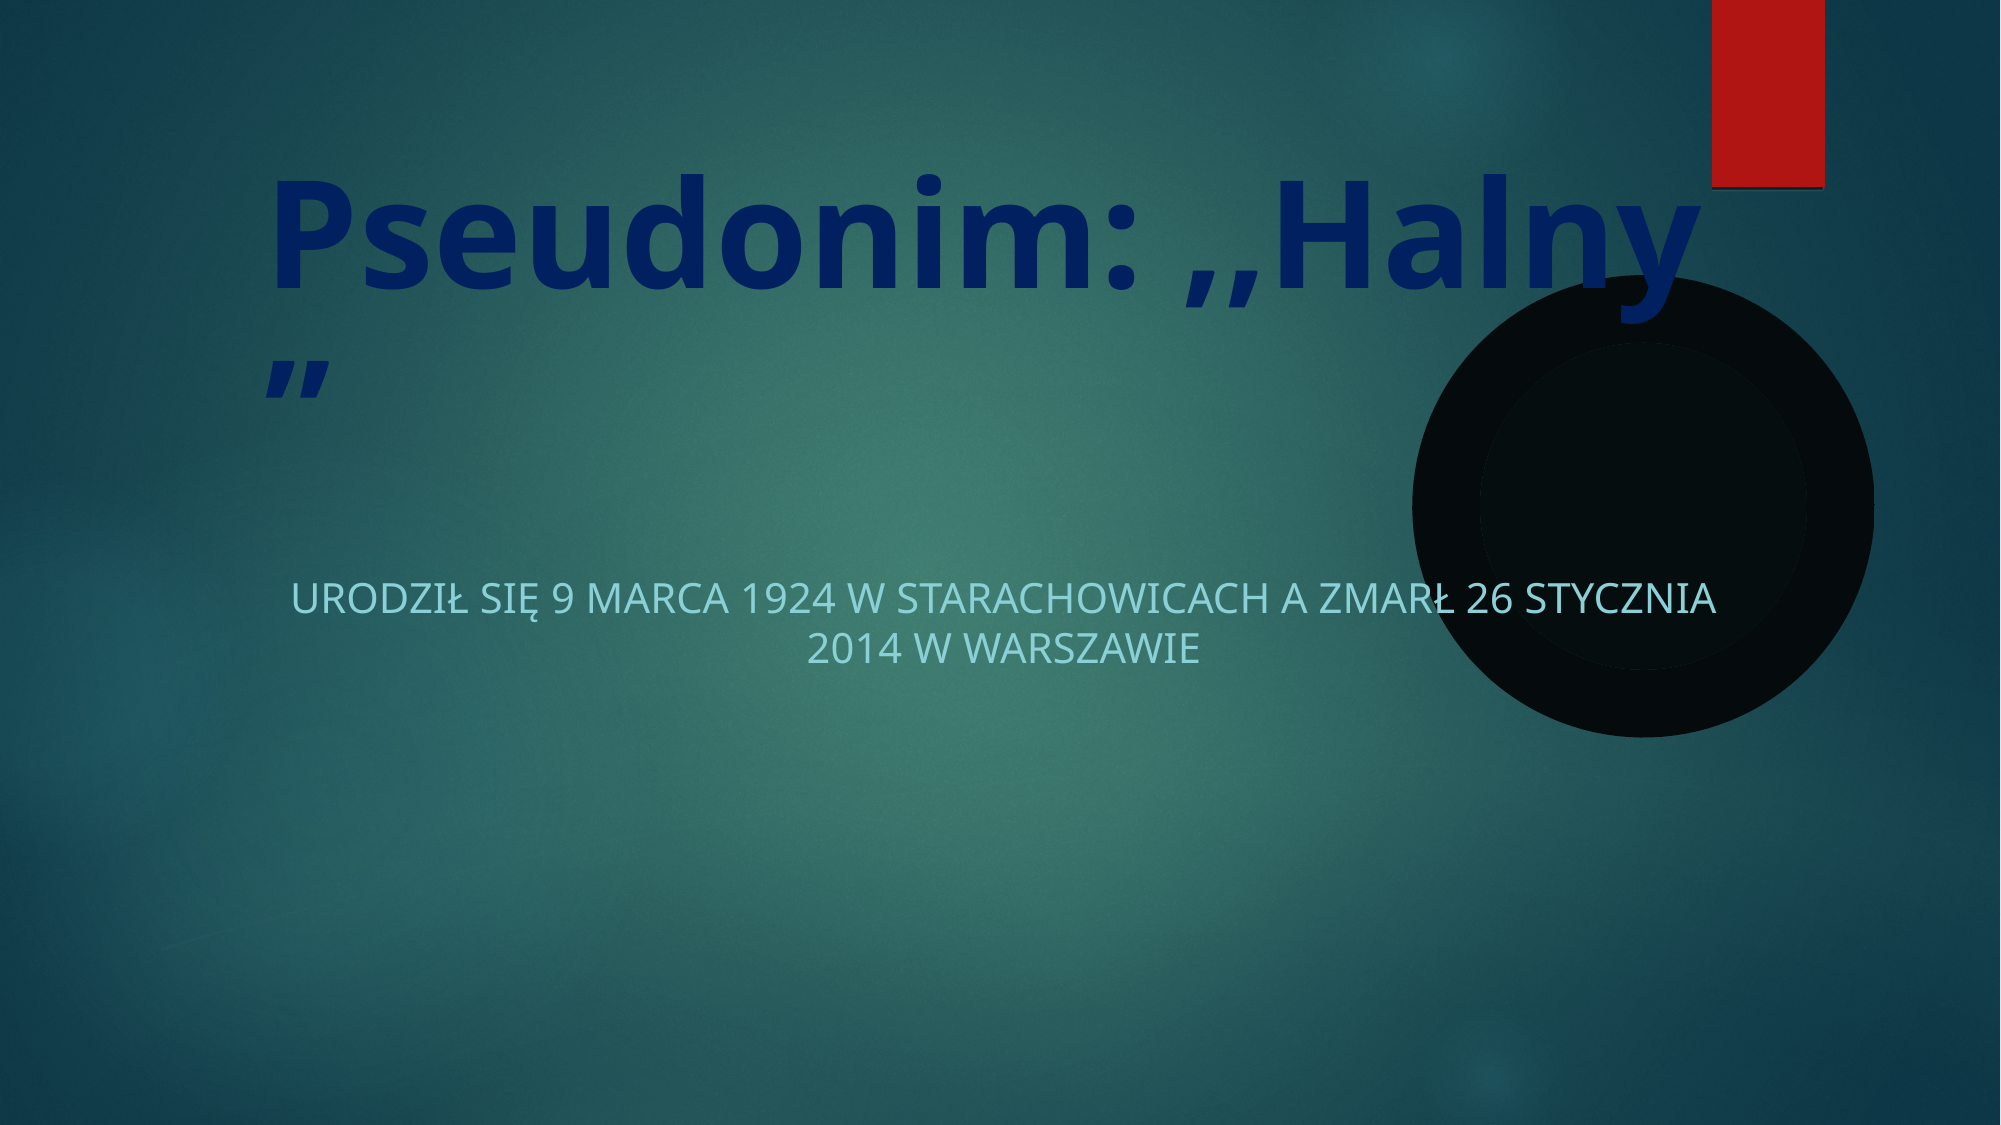

# Pseudonim: ,,Halny”
Urodził się 9 marca 1924 w Starachowicach a zmarł 26 stycznia 2014 w Warszawie